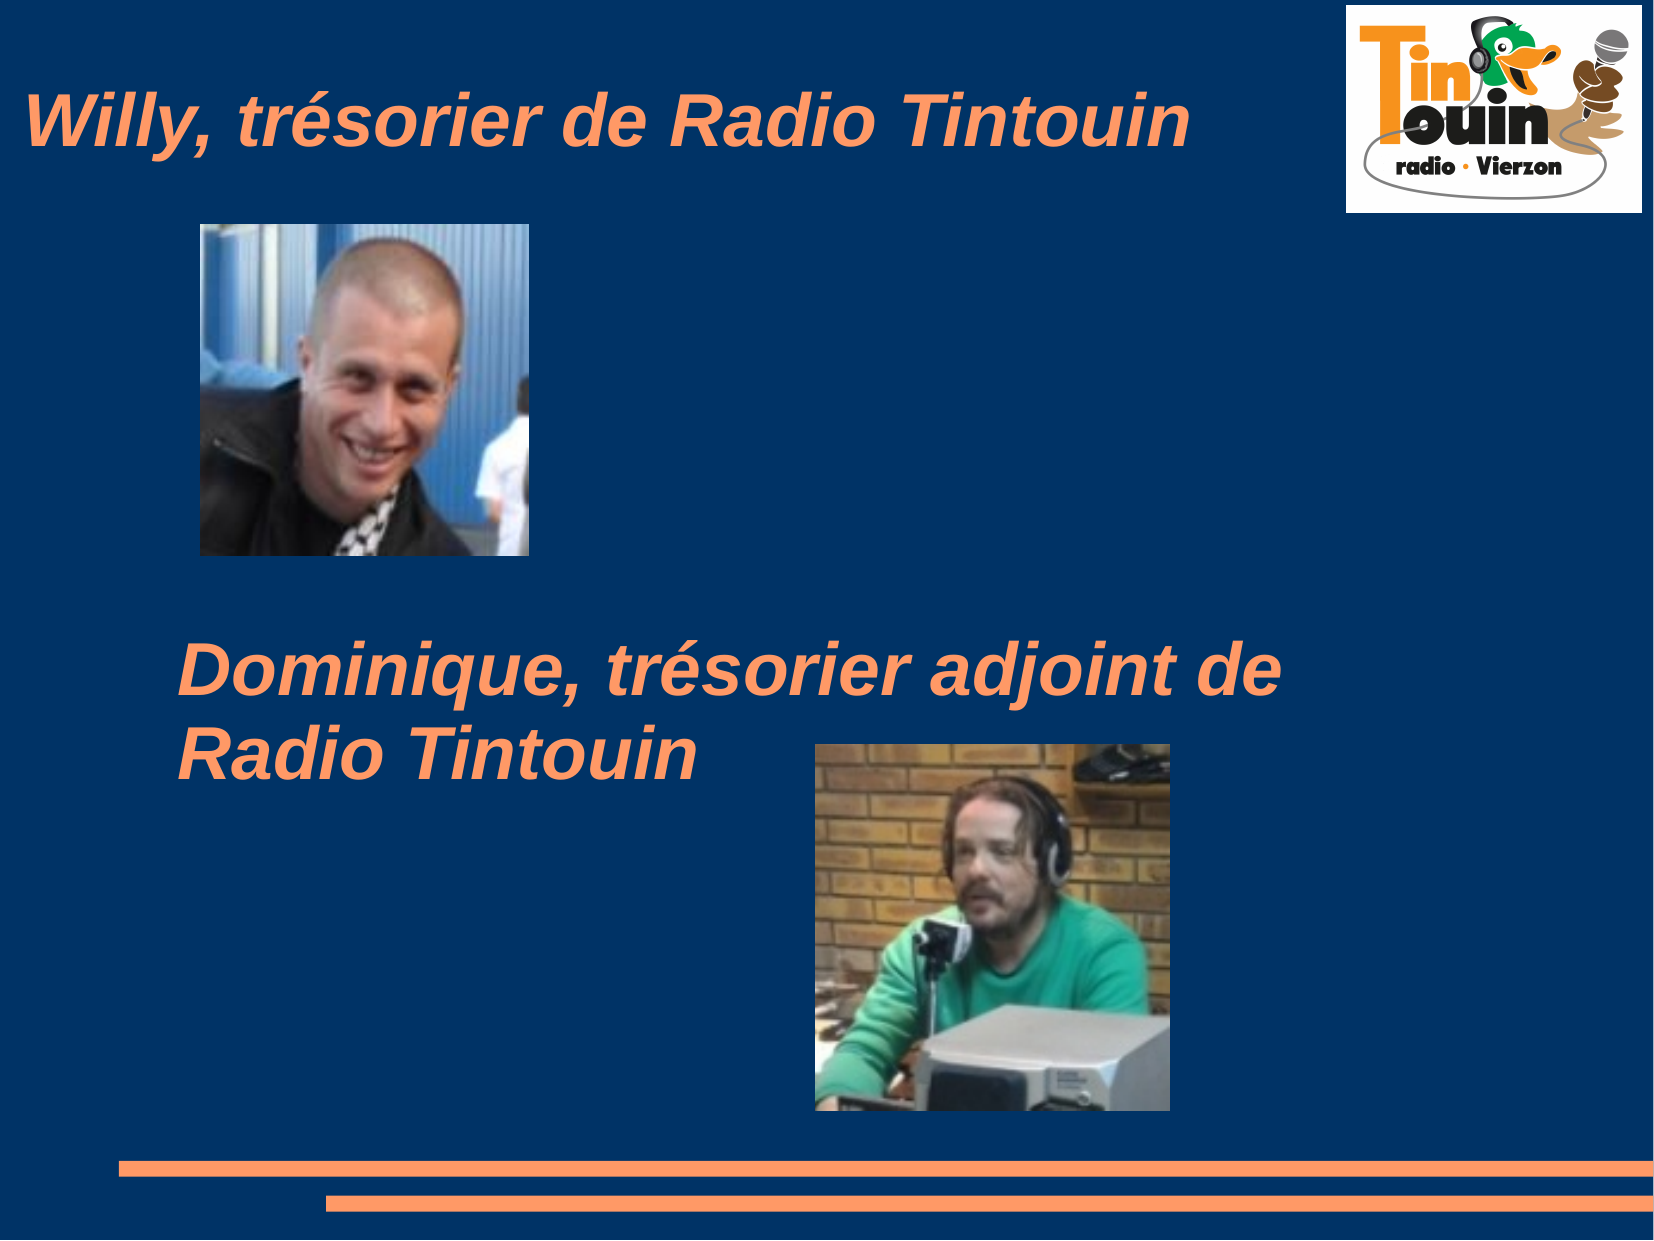

# Willy, trésorier de Radio Tintouin
Dominique, trésorier adjoint de Radio Tintouin